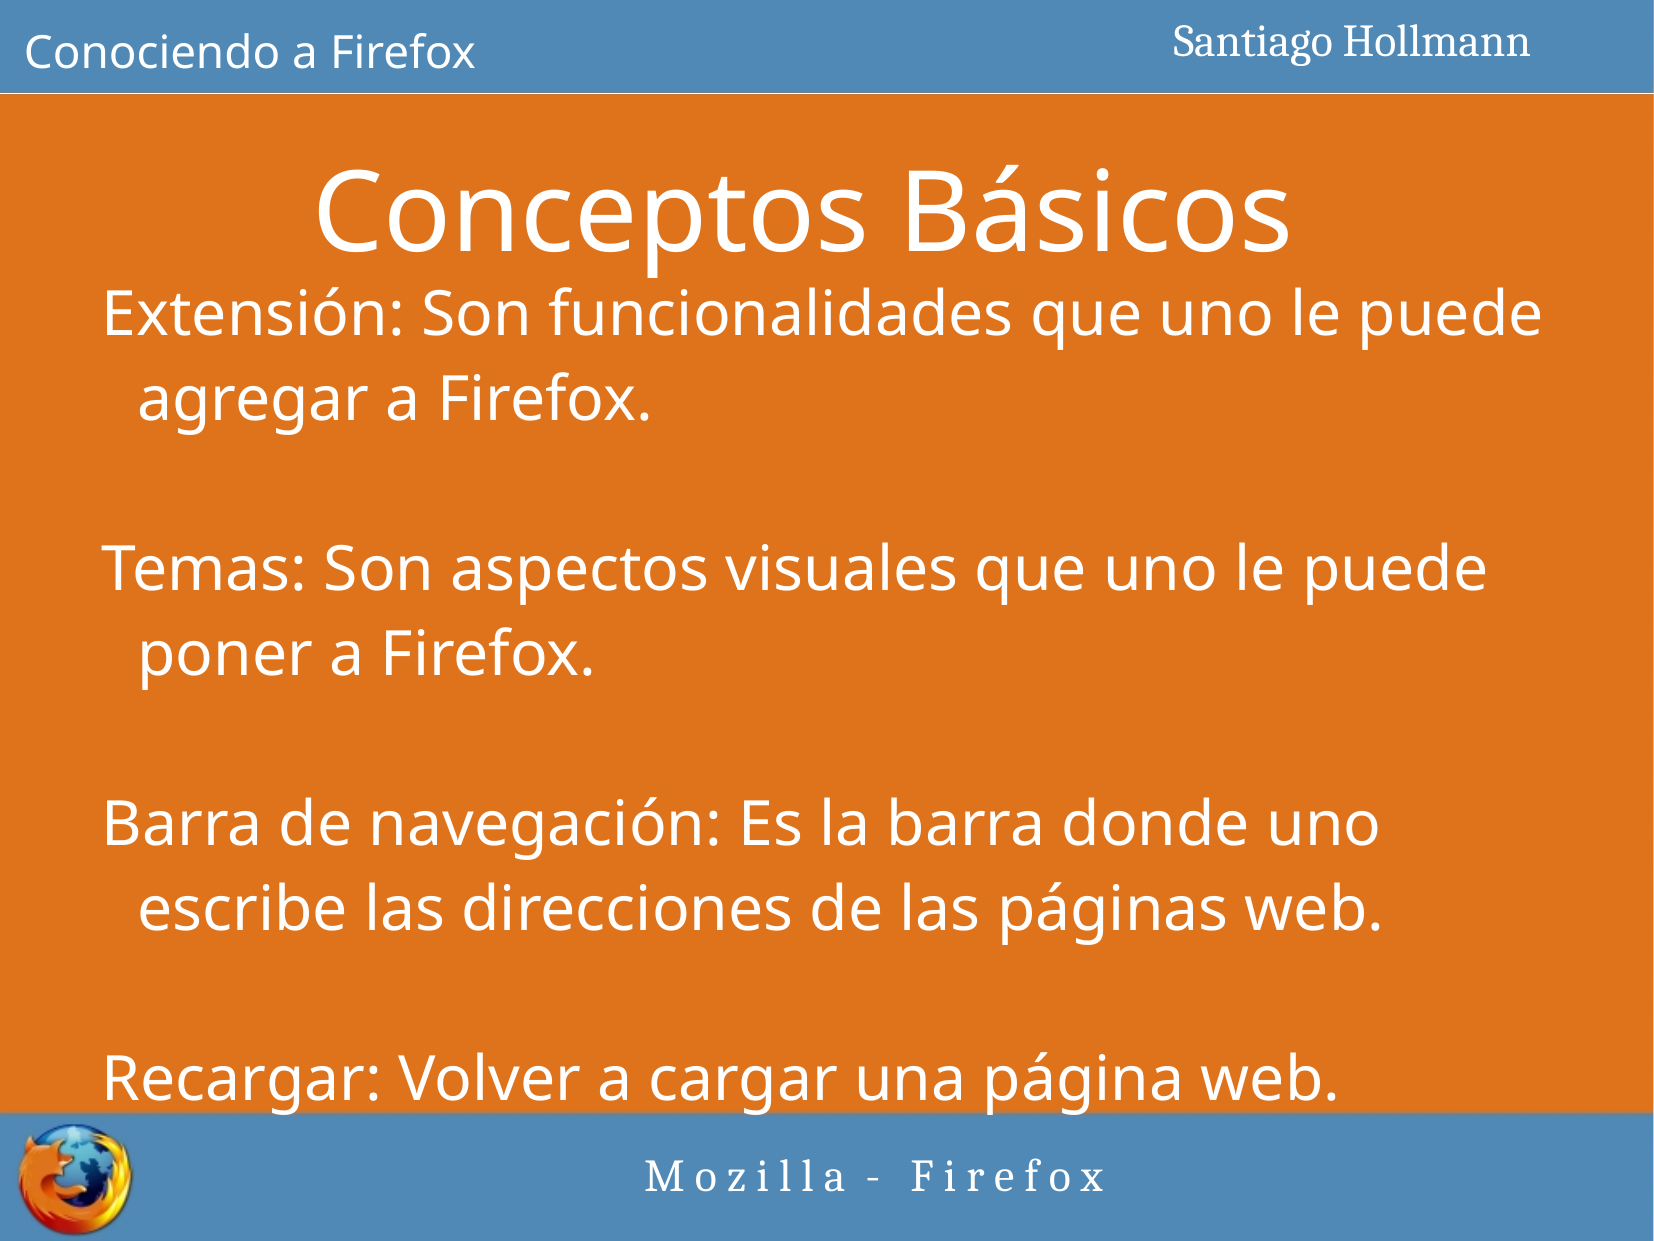

# Conceptos Básicos
Extensión: Son funcionalidades que uno le puede agregar a Firefox.
Temas: Son aspectos visuales que uno le puede poner a Firefox.
Barra de navegación: Es la barra donde uno escribe las direcciones de las páginas web.
Recargar: Volver a cargar una página web.
Santiago Hollmann
Conociendo a Firefox
M o z i l l a - F i r e f o x